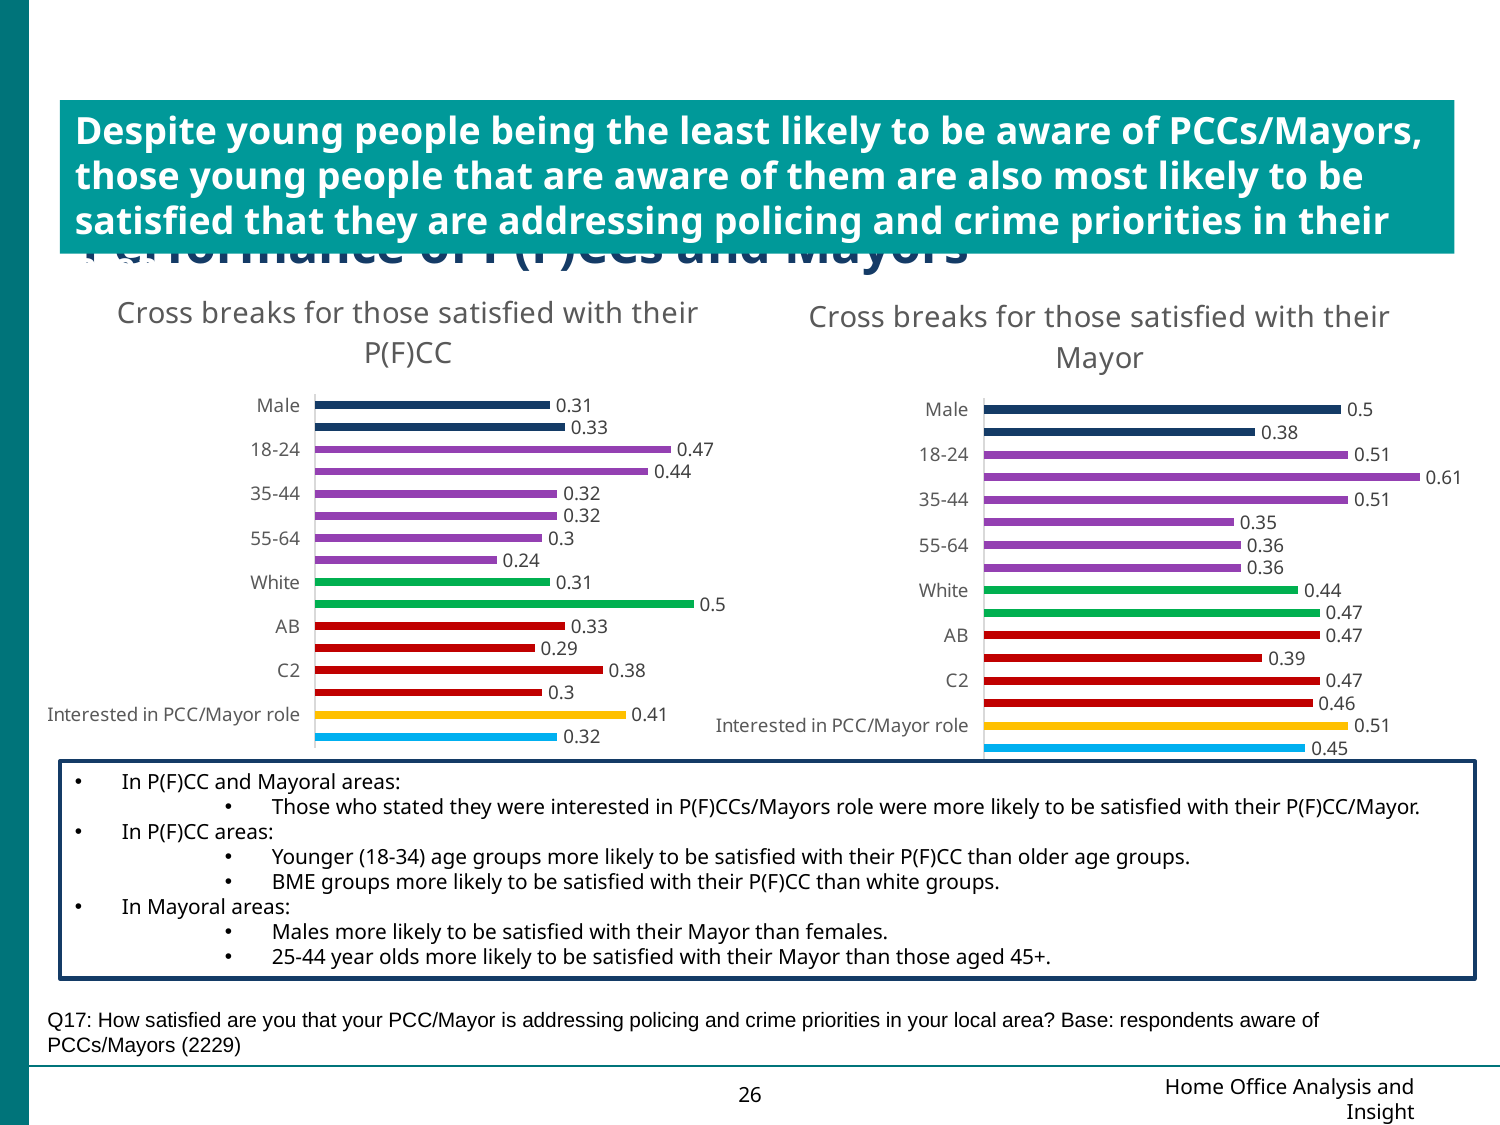

Despite young people being the least likely to be aware of PCCs/Mayors, those young people that are aware of them are also most likely to be satisfied that they are addressing policing and crime priorities in their area.
# Performance of P(F)CCs and Mayors
### Chart: Cross breaks for those satisfied with their P(F)CC
| Category | PCC |
|---|---|
| Male | 0.31 |
| Female | 0.33 |
| 18-24 | 0.47 |
| 25-34 | 0.44 |
| 35-44 | 0.32 |
| 45-54 | 0.32 |
| 55-64 | 0.3 |
| 65+ | 0.24 |
| White | 0.31 |
| BME | 0.5 |
| AB | 0.33 |
| C1 | 0.29 |
| C2 | 0.38 |
| DE | 0.3 |
| Interested in PCC/Mayor role | 0.41 |
| All responses | 0.32 |
### Chart: Cross breaks for those satisfied with their Mayor
| Category | Mayoral |
|---|---|
| Male | 0.5 |
| Female | 0.38 |
| 18-24 | 0.51 |
| 25-34 | 0.61 |
| 35-44 | 0.51 |
| 45-54 | 0.35 |
| 55-64 | 0.36 |
| 65+ | 0.36 |
| White | 0.44 |
| BME | 0.47 |
| AB | 0.47 |
| C1 | 0.39 |
| C2 | 0.47 |
| DE | 0.46 |
| Interested in PCC/Mayor role | 0.51 |
| All responses | 0.45 |In P(F)CC and Mayoral areas:
Those who stated they were interested in P(F)CCs/Mayors role were more likely to be satisfied with their P(F)CC/Mayor.
In P(F)CC areas:
Younger (18-34) age groups more likely to be satisfied with their P(F)CC than older age groups.
BME groups more likely to be satisfied with their P(F)CC than white groups.
In Mayoral areas:
Males more likely to be satisfied with their Mayor than females.
25-44 year olds more likely to be satisfied with their Mayor than those aged 45+.
Q17: How satisfied are you that your PCC/Mayor is addressing policing and crime priorities in your local area? Base: respondents aware of PCCs/Mayors (2229)